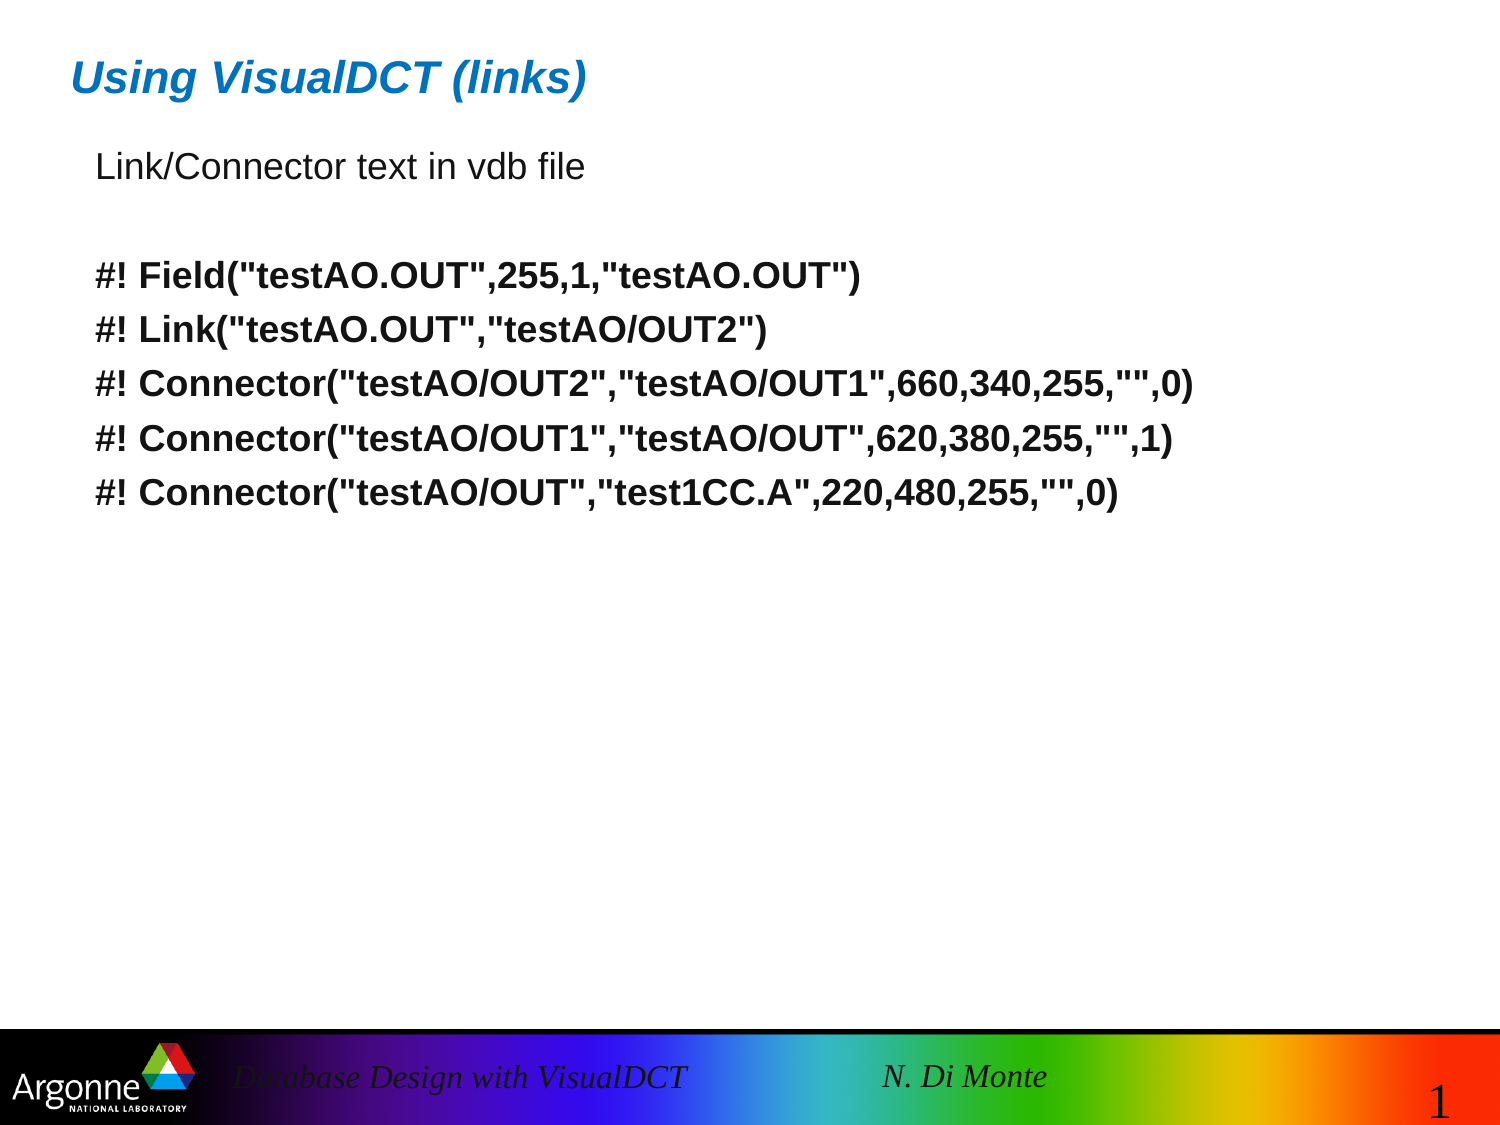

# Using VisualDCT (links)
Link/Connector text in vdb file
#! Field("testAO.OUT",255,1,"testAO.OUT")
#! Link("testAO.OUT","testAO/OUT2")
#! Connector("testAO/OUT2","testAO/OUT1",660,340,255,"",0)
#! Connector("testAO/OUT1","testAO/OUT",620,380,255,"",1)
#! Connector("testAO/OUT","test1CC.A",220,480,255,"",0)
14